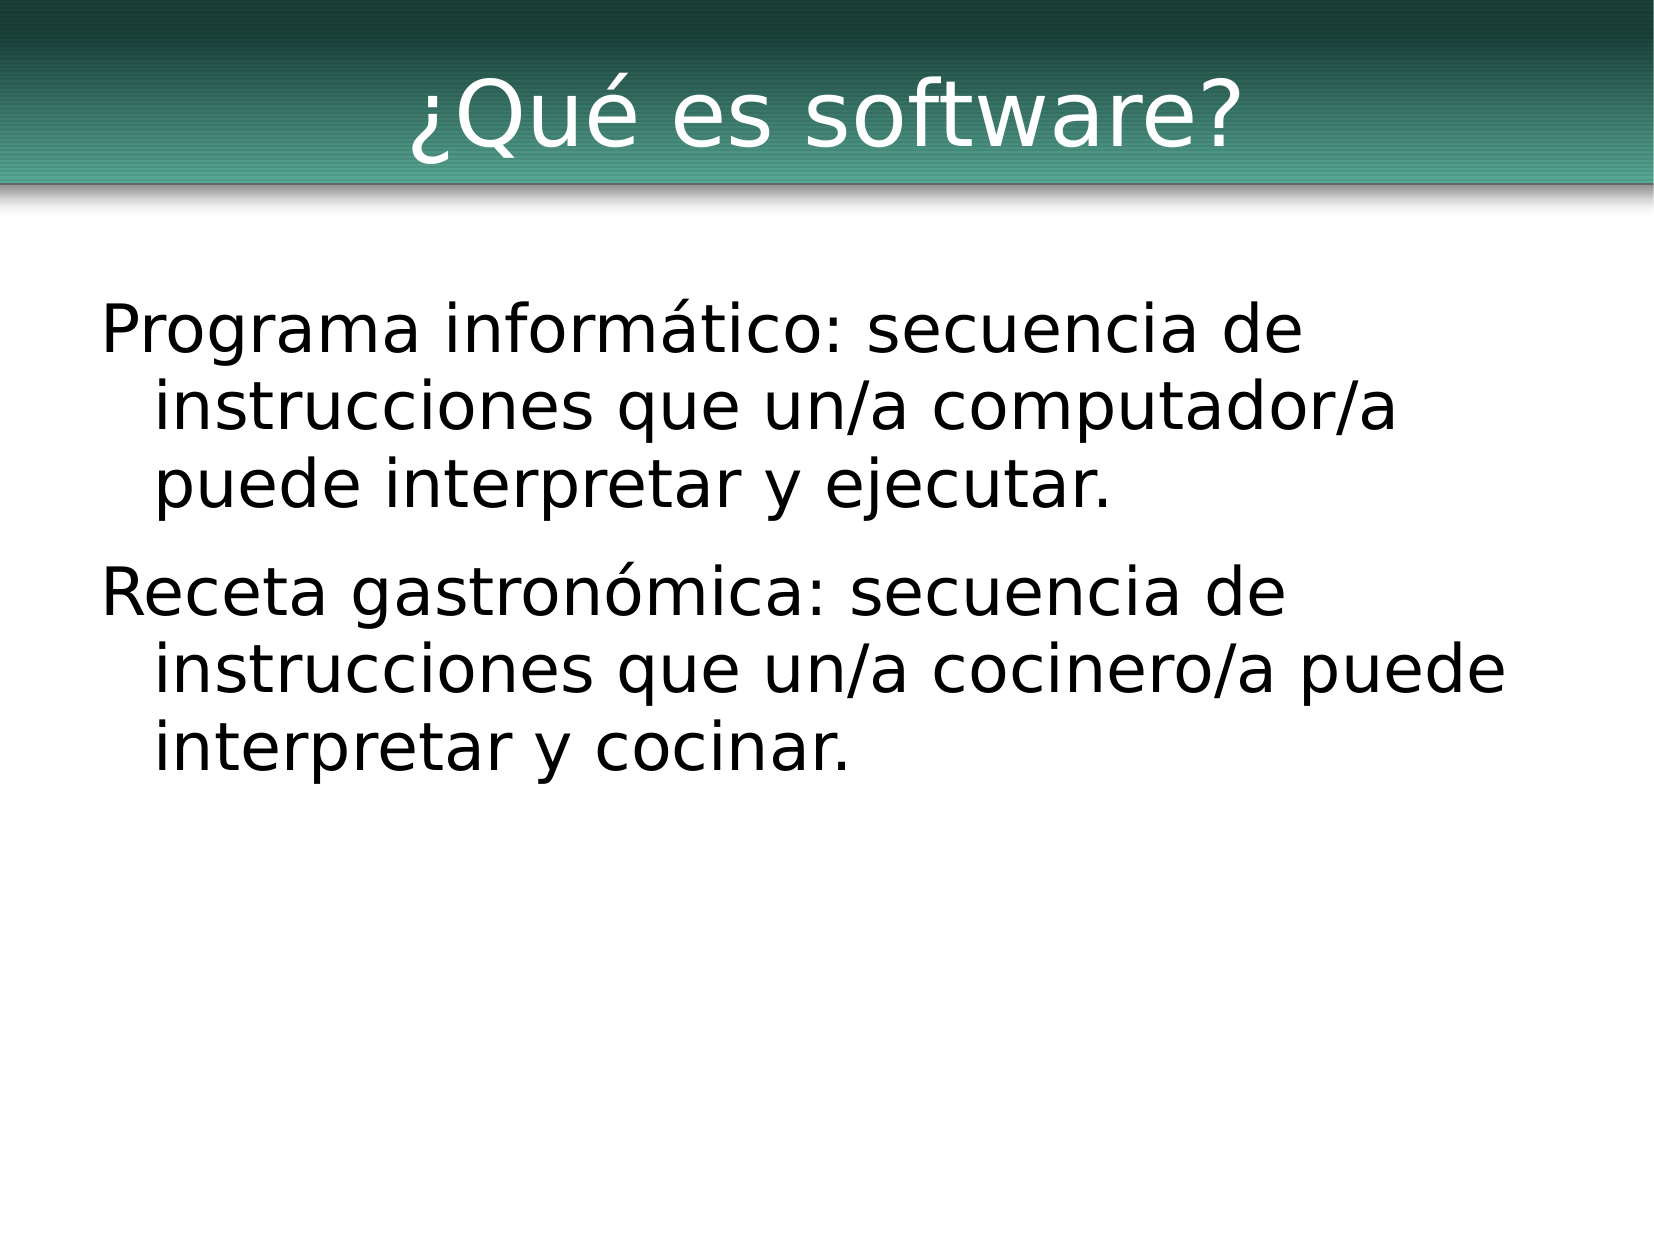

# ¿Qué es software?
Programa informático: secuencia de instrucciones que un/a computador/a puede interpretar y ejecutar.
Receta gastronómica: secuencia de instrucciones que un/a cocinero/a puede interpretar y cocinar.